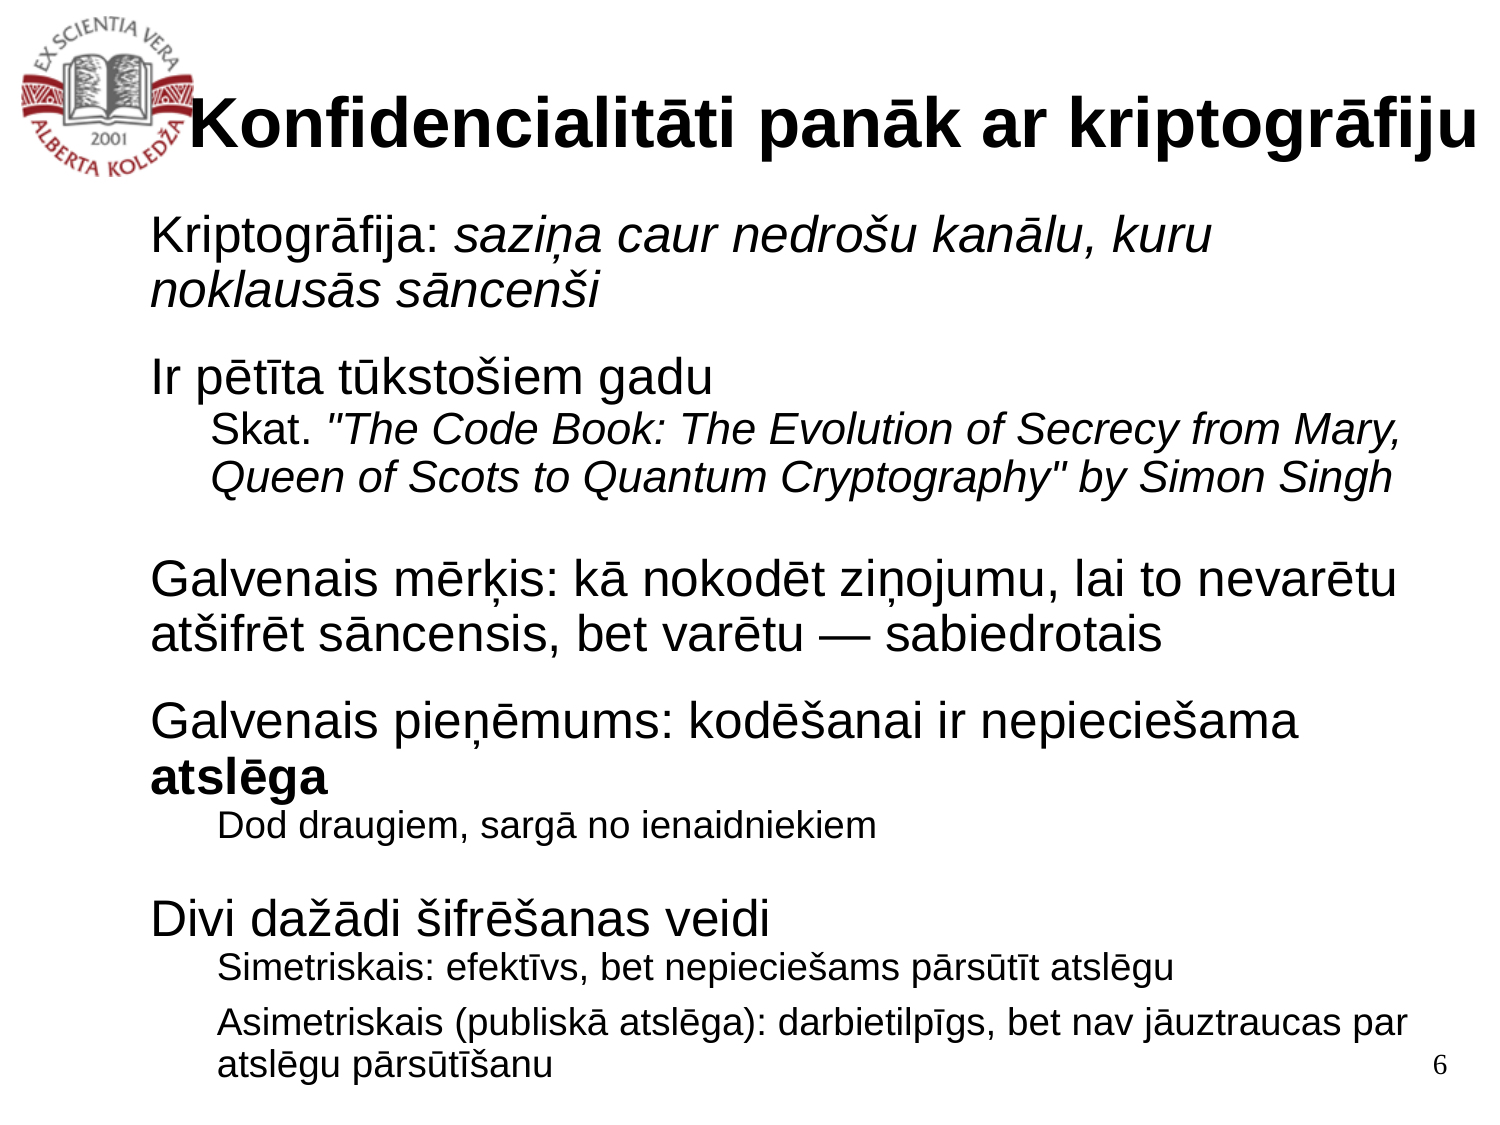

# Konfidencialitāti panāk ar kriptogrāfiju
Kriptogrāfija: saziņa caur nedrošu kanālu, kuru noklausās sāncenši
Ir pētīta tūkstošiem gadu
Skat. "The Code Book: The Evolution of Secrecy from Mary, Queen of Scots to Quantum Cryptography" by Simon Singh
Galvenais mērķis: kā nokodēt ziņojumu, lai to nevarētu atšifrēt sāncensis, bet varētu — sabiedrotais
Galvenais pieņēmums: kodēšanai ir nepieciešama atslēga
Dod draugiem, sargā no ienaidniekiem
Divi dažādi šifrēšanas veidi
Simetriskais: efektīvs, bet nepieciešams pārsūtīt atslēgu
Asimetriskais (publiskā atslēga): darbietilpīgs, bet nav jāuztraucas par atslēgu pārsūtīšanu
4